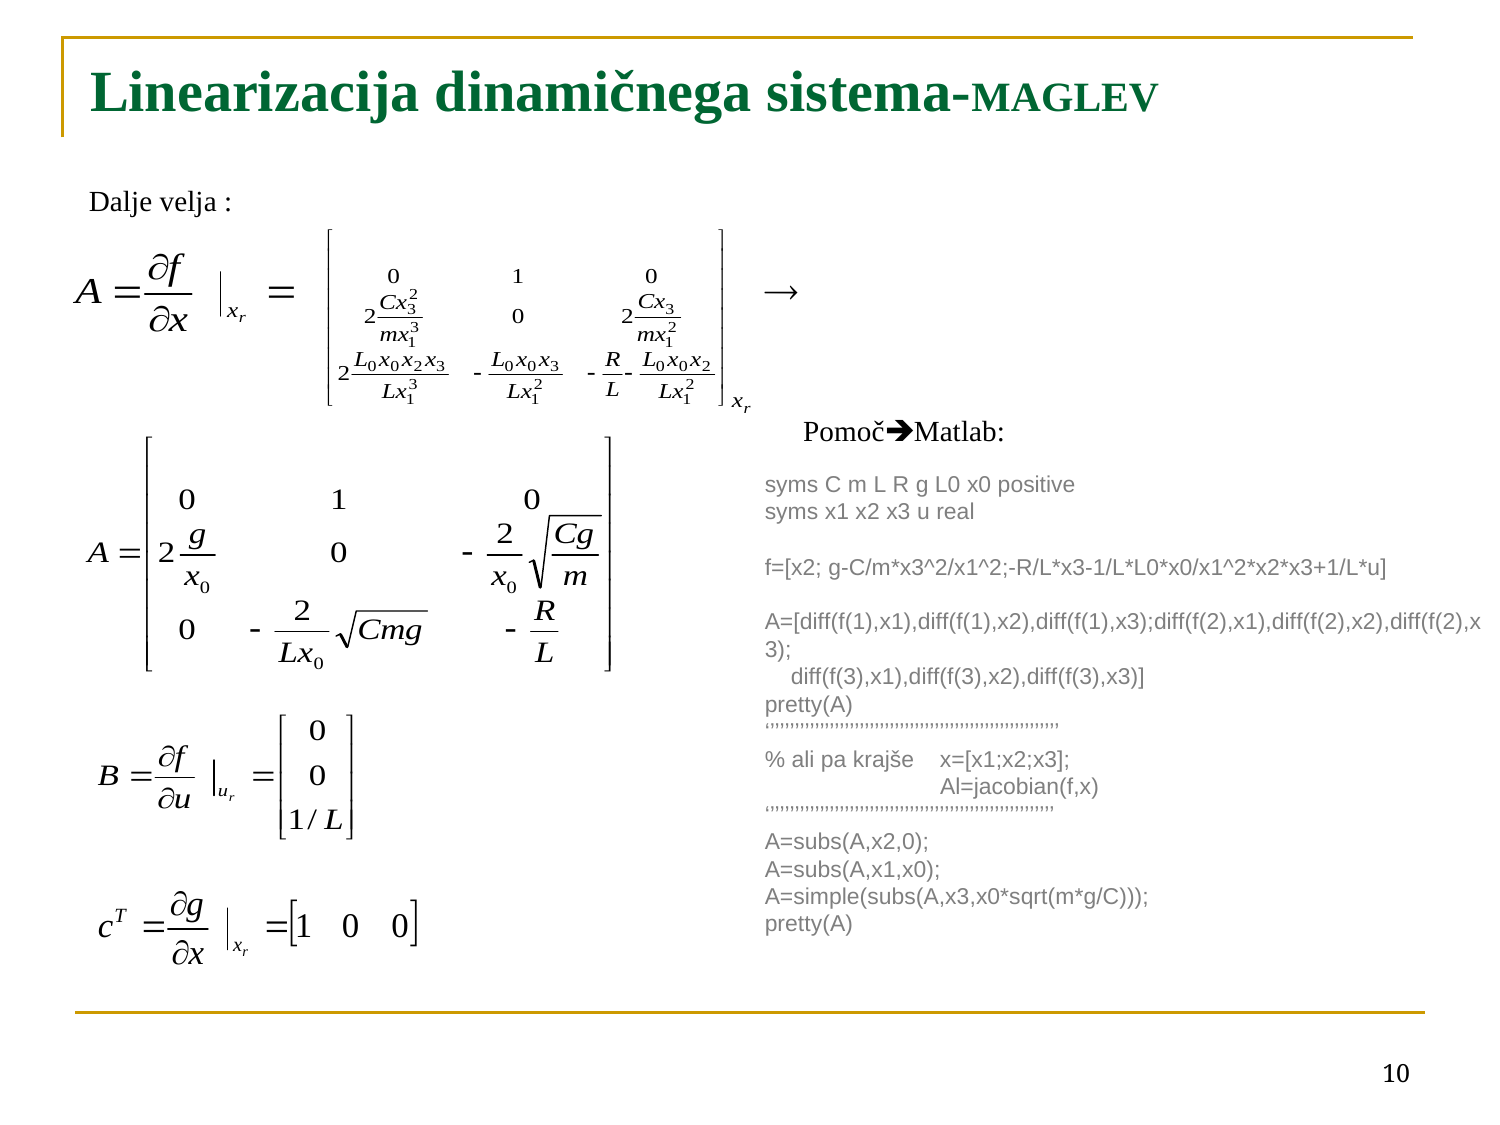

Linearizacija dinamičnega sistema-MAGLEV
# Dalje velja :
PomočMatlab:
syms C m L R g L0 x0 positive
syms x1 x2 x3 u real
f=[x2; g-C/m*x3^2/x1^2;-R/L*x3-1/L*L0*x0/x1^2*x2*x3+1/L*u]
A=[diff(f(1),x1),diff(f(1),x2),diff(f(1),x3);diff(f(2),x1),diff(f(2),x2),diff(f(2),x3);
 diff(f(3),x1),diff(f(3),x2),diff(f(3),x3)]
pretty(A)
‘’’’’’’’’’’’’’’’’’’’’’’’’’’’’’’’’’’’’’’’’’’’’’’’’’’’’’’’’’’
% ali pa krajše x=[x1;x2;x3];
 Al=jacobian(f,x)
‘’’’’’’’’’’’’’’’’’’’’’’’’’’’’’’’’’’’’’’’’’’’’’’’’’’’’’’’’’
A=subs(A,x2,0);
A=subs(A,x1,x0);
A=simple(subs(A,x3,x0*sqrt(m*g/C)));
pretty(A)